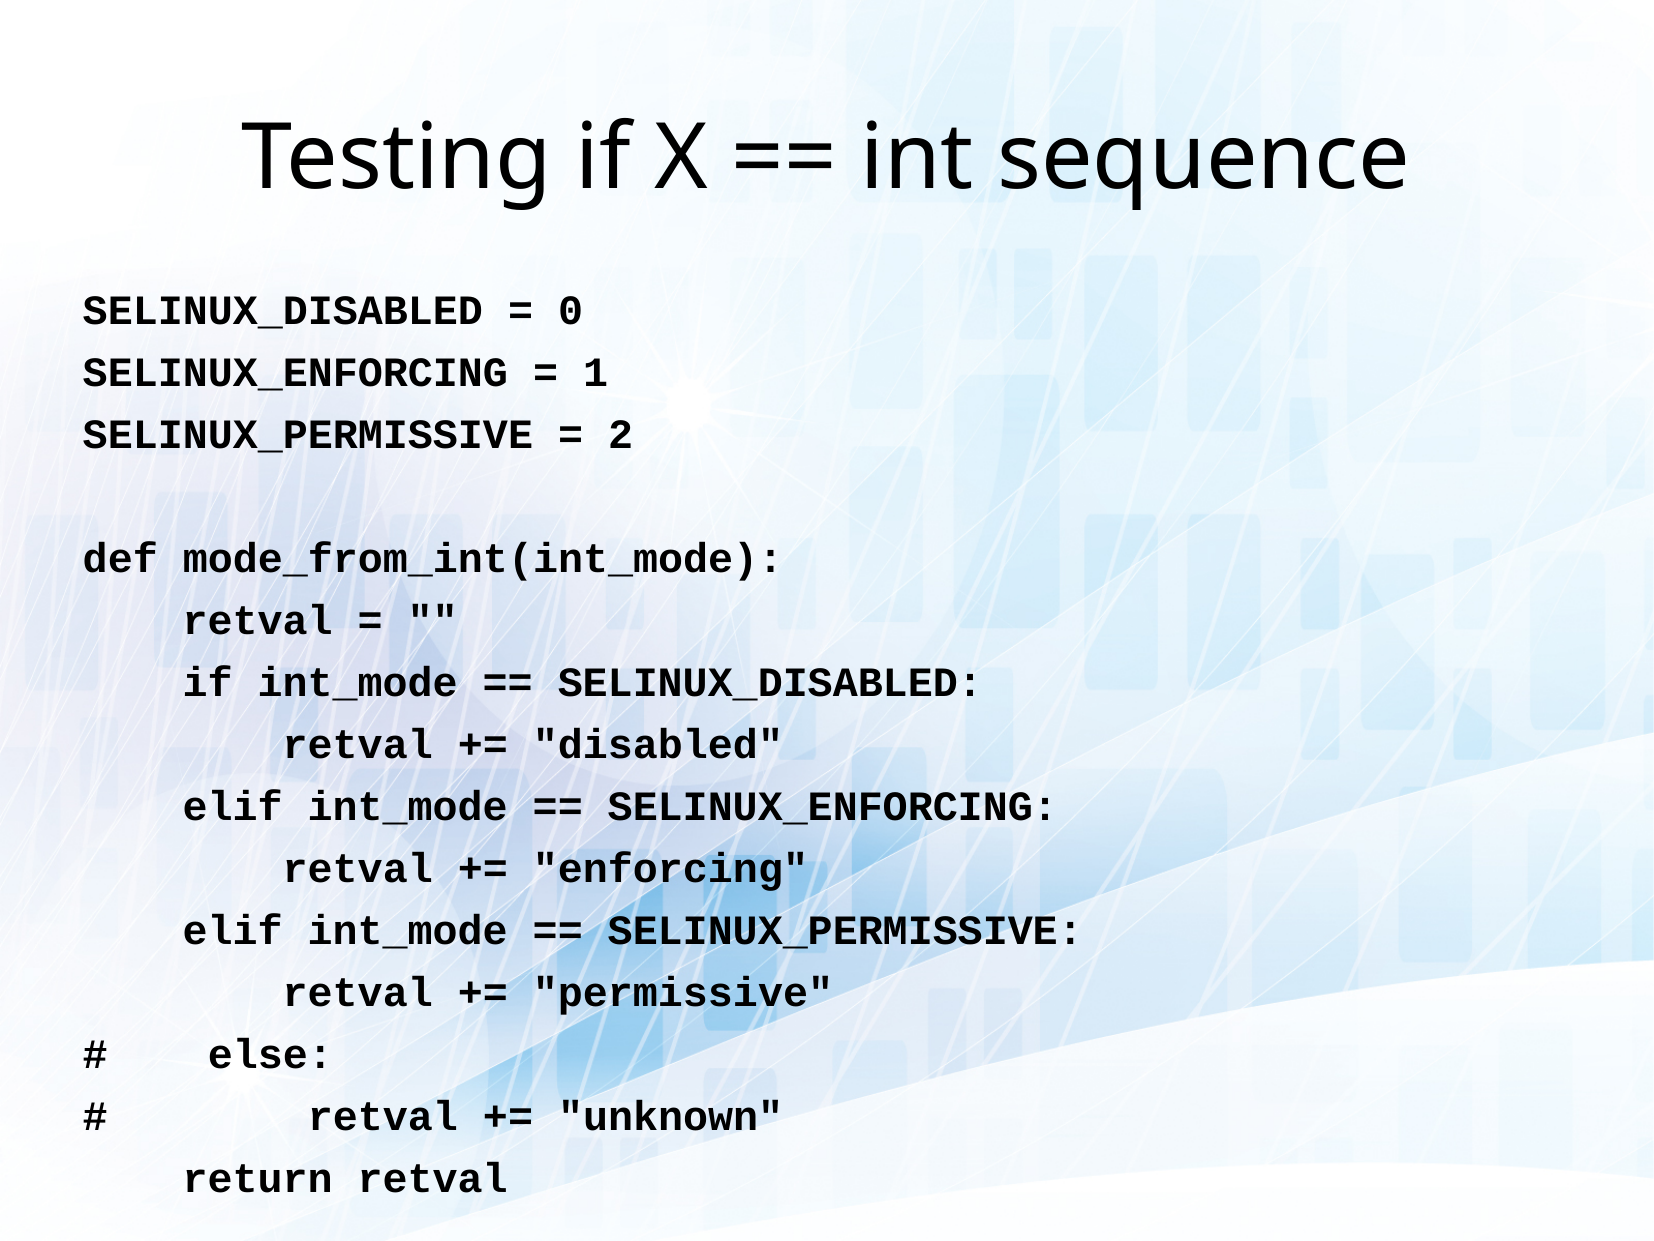

# Testing if X == int sequence
SELINUX_DISABLED = 0
SELINUX_ENFORCING = 1
SELINUX_PERMISSIVE = 2
def mode_from_int(int_mode):
 retval = ""
 if int_mode == SELINUX_DISABLED:
 retval += "disabled"
 elif int_mode == SELINUX_ENFORCING:
 retval += "enforcing"
 elif int_mode == SELINUX_PERMISSIVE:
 retval += "permissive"
# else:
# retval += "unknown"
 return retval